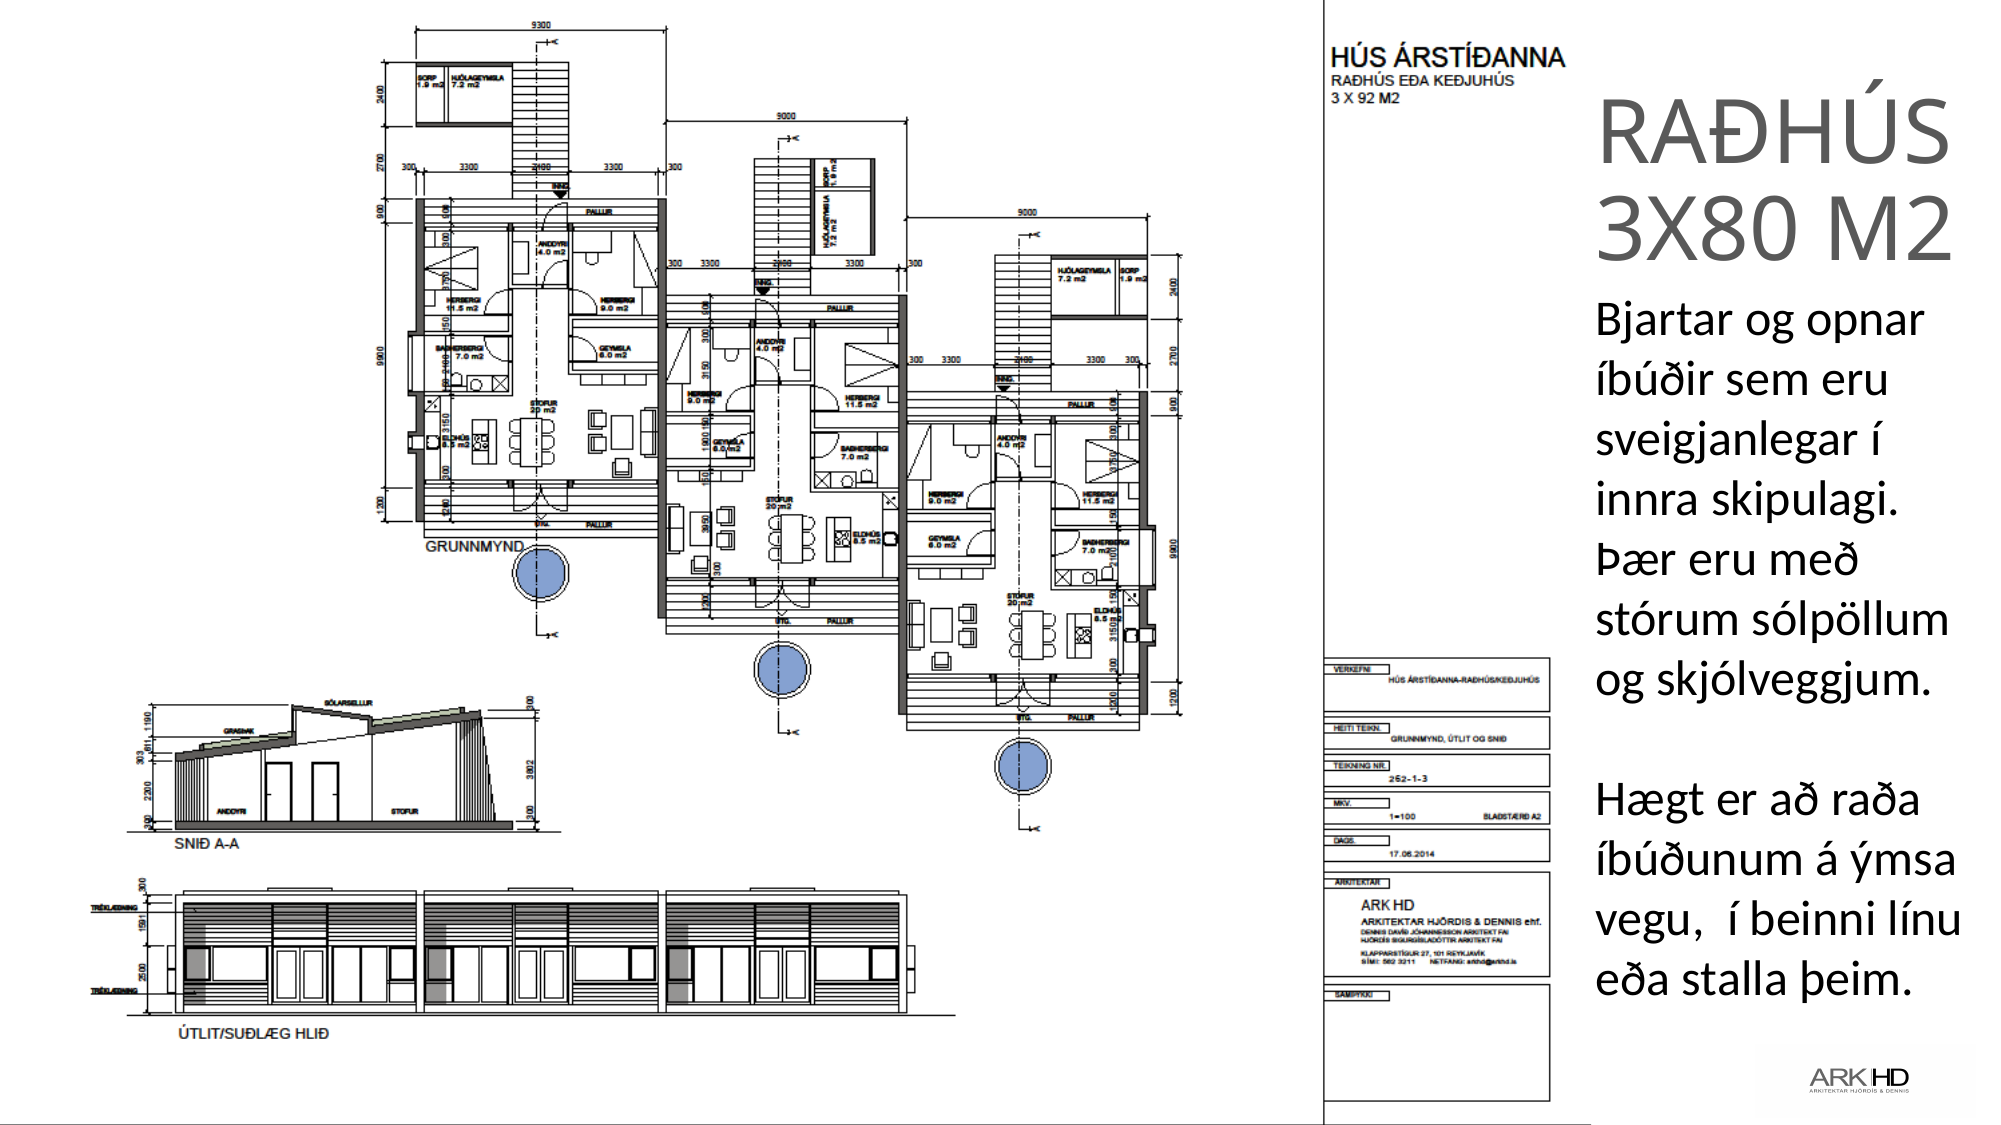

# RAÐHÚS 3X80 M2
Bjartar og opnar íbúðir sem eru sveigjanlegar í innra skipulagi.
Þær eru með stórum sólpöllum og skjólveggjum.
Hægt er að raða íbúðunum á ýmsa vegu, í beinni línu eða stalla þeim.